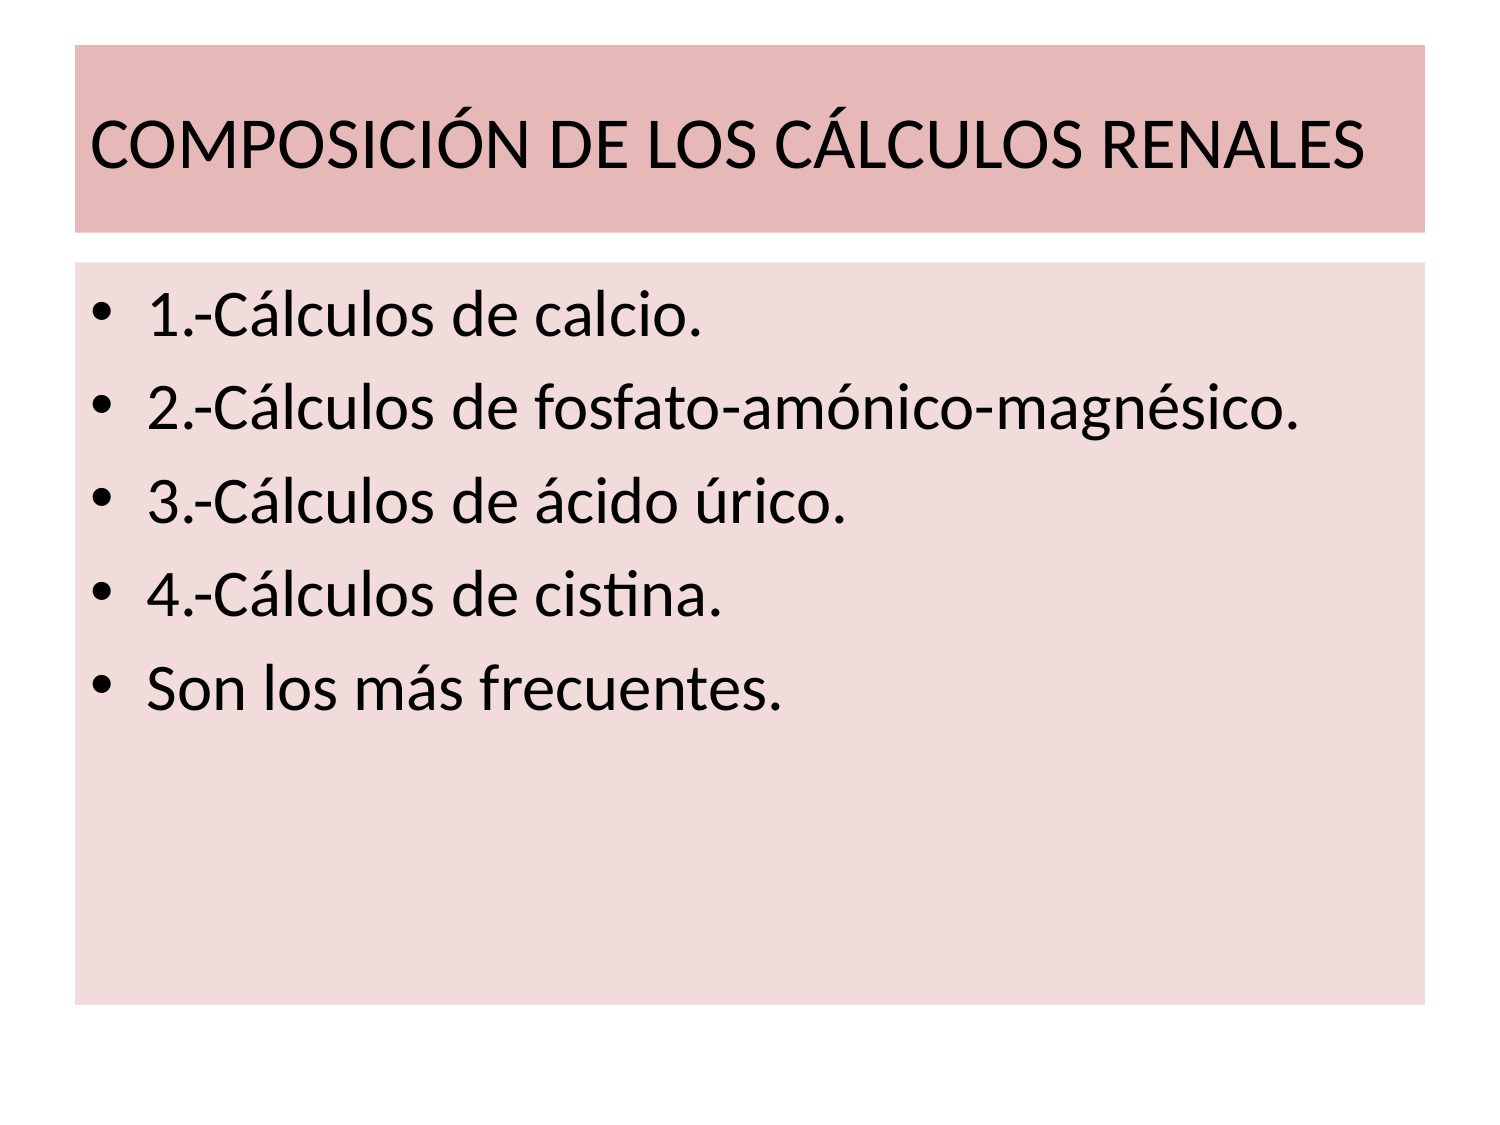

# COMPOSICIÓN DE LOS CÁLCULOS RENALES
1.-Cálculos de calcio.
2.-Cálculos de fosfato-amónico-magnésico.
3.-Cálculos de ácido úrico.
4.-Cálculos de cistina.
Son los más frecuentes.